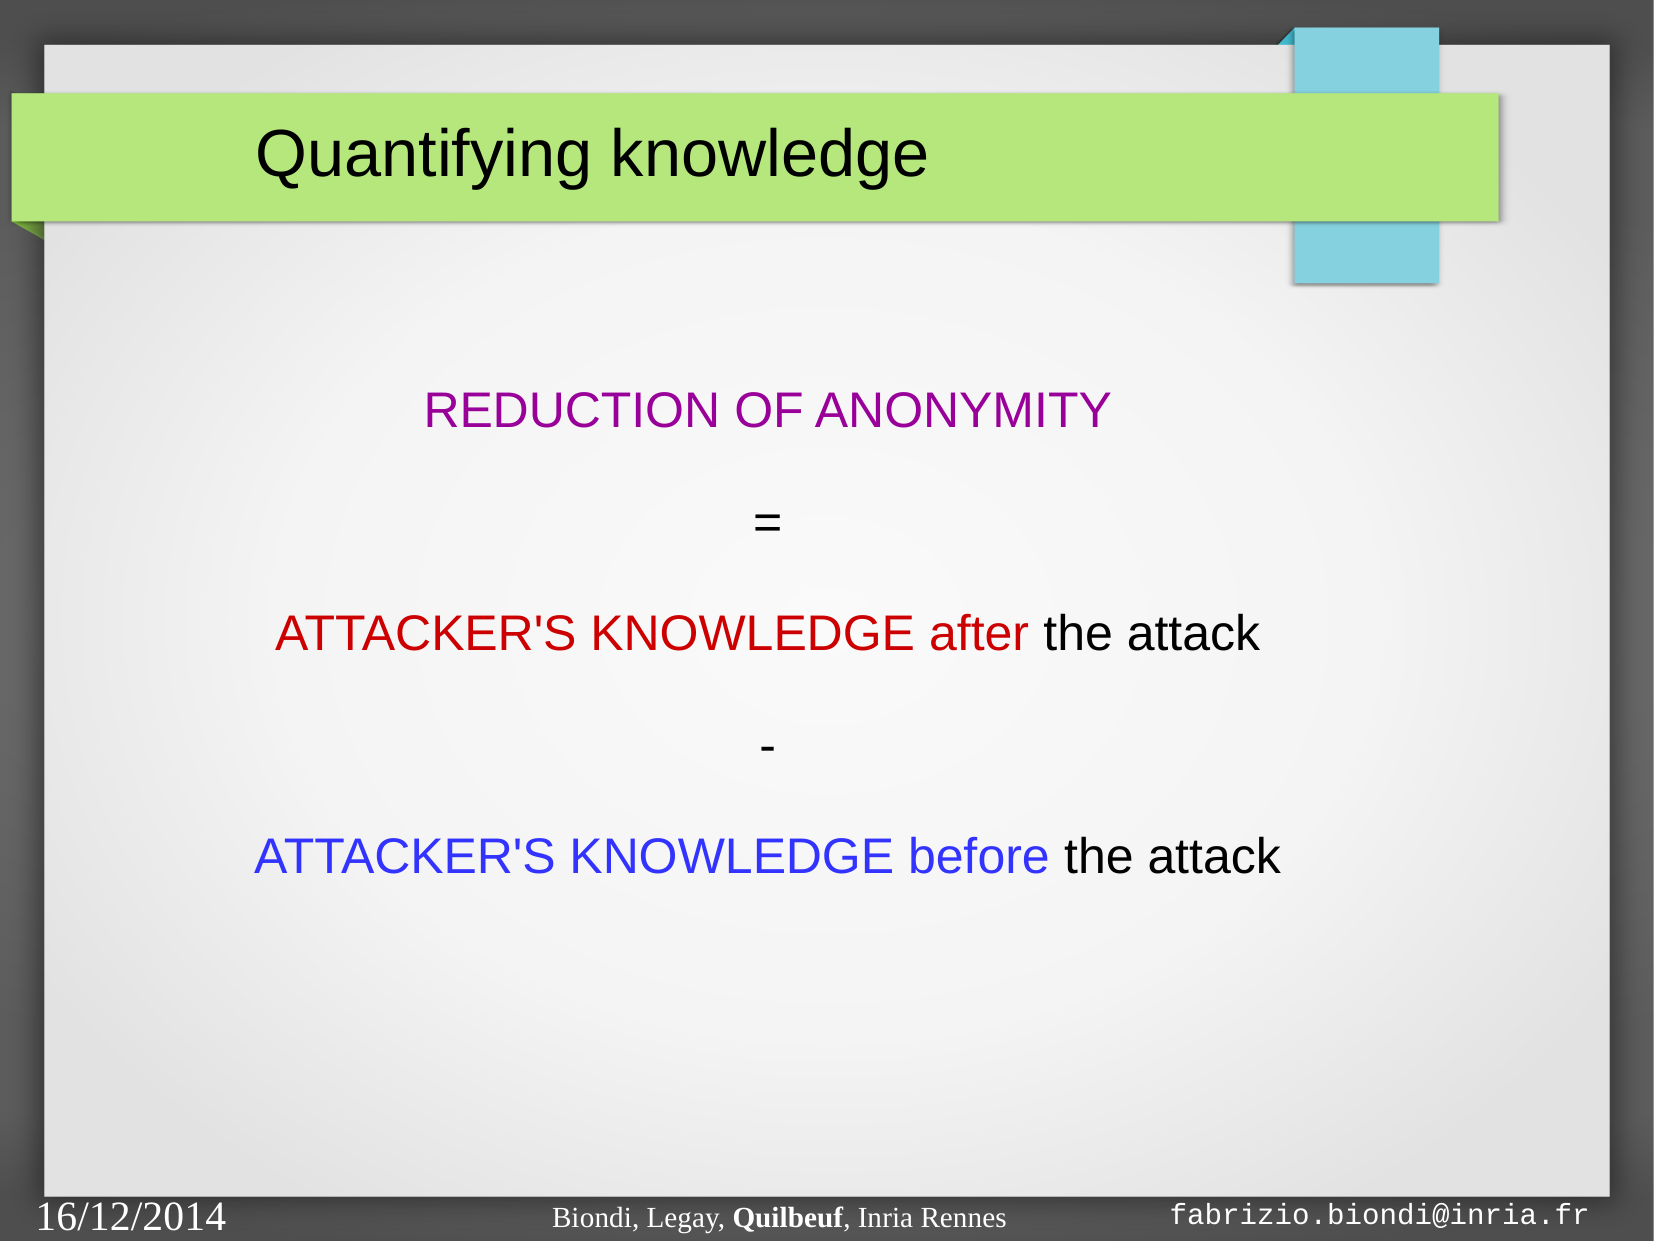

# Quantifying knowledge
REDUCTION OF ANONYMITY
=
ATTACKER'S KNOWLEDGE after the attack
-
ATTACKER'S KNOWLEDGE before the attack
18/04/2014
Fabrizio Biondi, INRIA Rennes